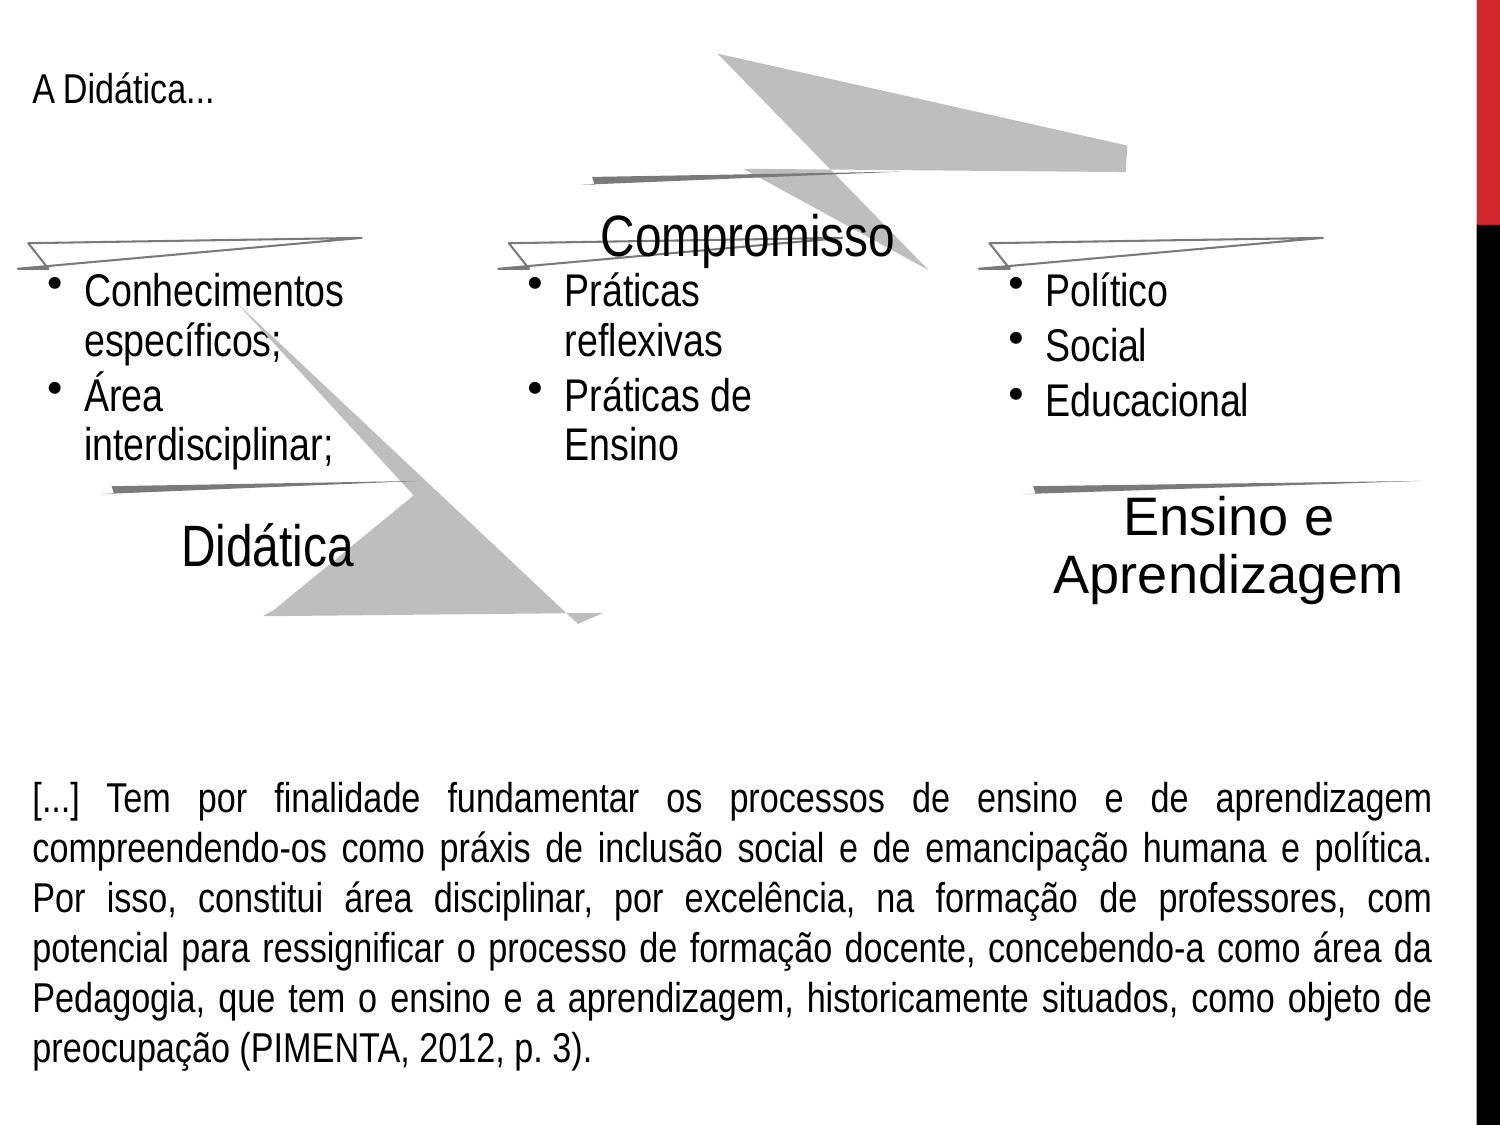

A Didática...
Compromisso
Conhecimentos específicos;
Área interdisciplinar;
Práticas reflexivas
Práticas de Ensino
Político
Social
Educacional
Didática
Ensino e Aprendizagem
[...] Tem por finalidade fundamentar os processos de ensino e de aprendizagem compreendendo-os como práxis de inclusão social e de emancipação humana e política. Por isso, constitui área disciplinar, por excelência, na formação de professores, com potencial para ressignificar o processo de formação docente, concebendo-a como área da Pedagogia, que tem o ensino e a aprendizagem, historicamente situados, como objeto de preocupação (PIMENTA, 2012, p. 3).